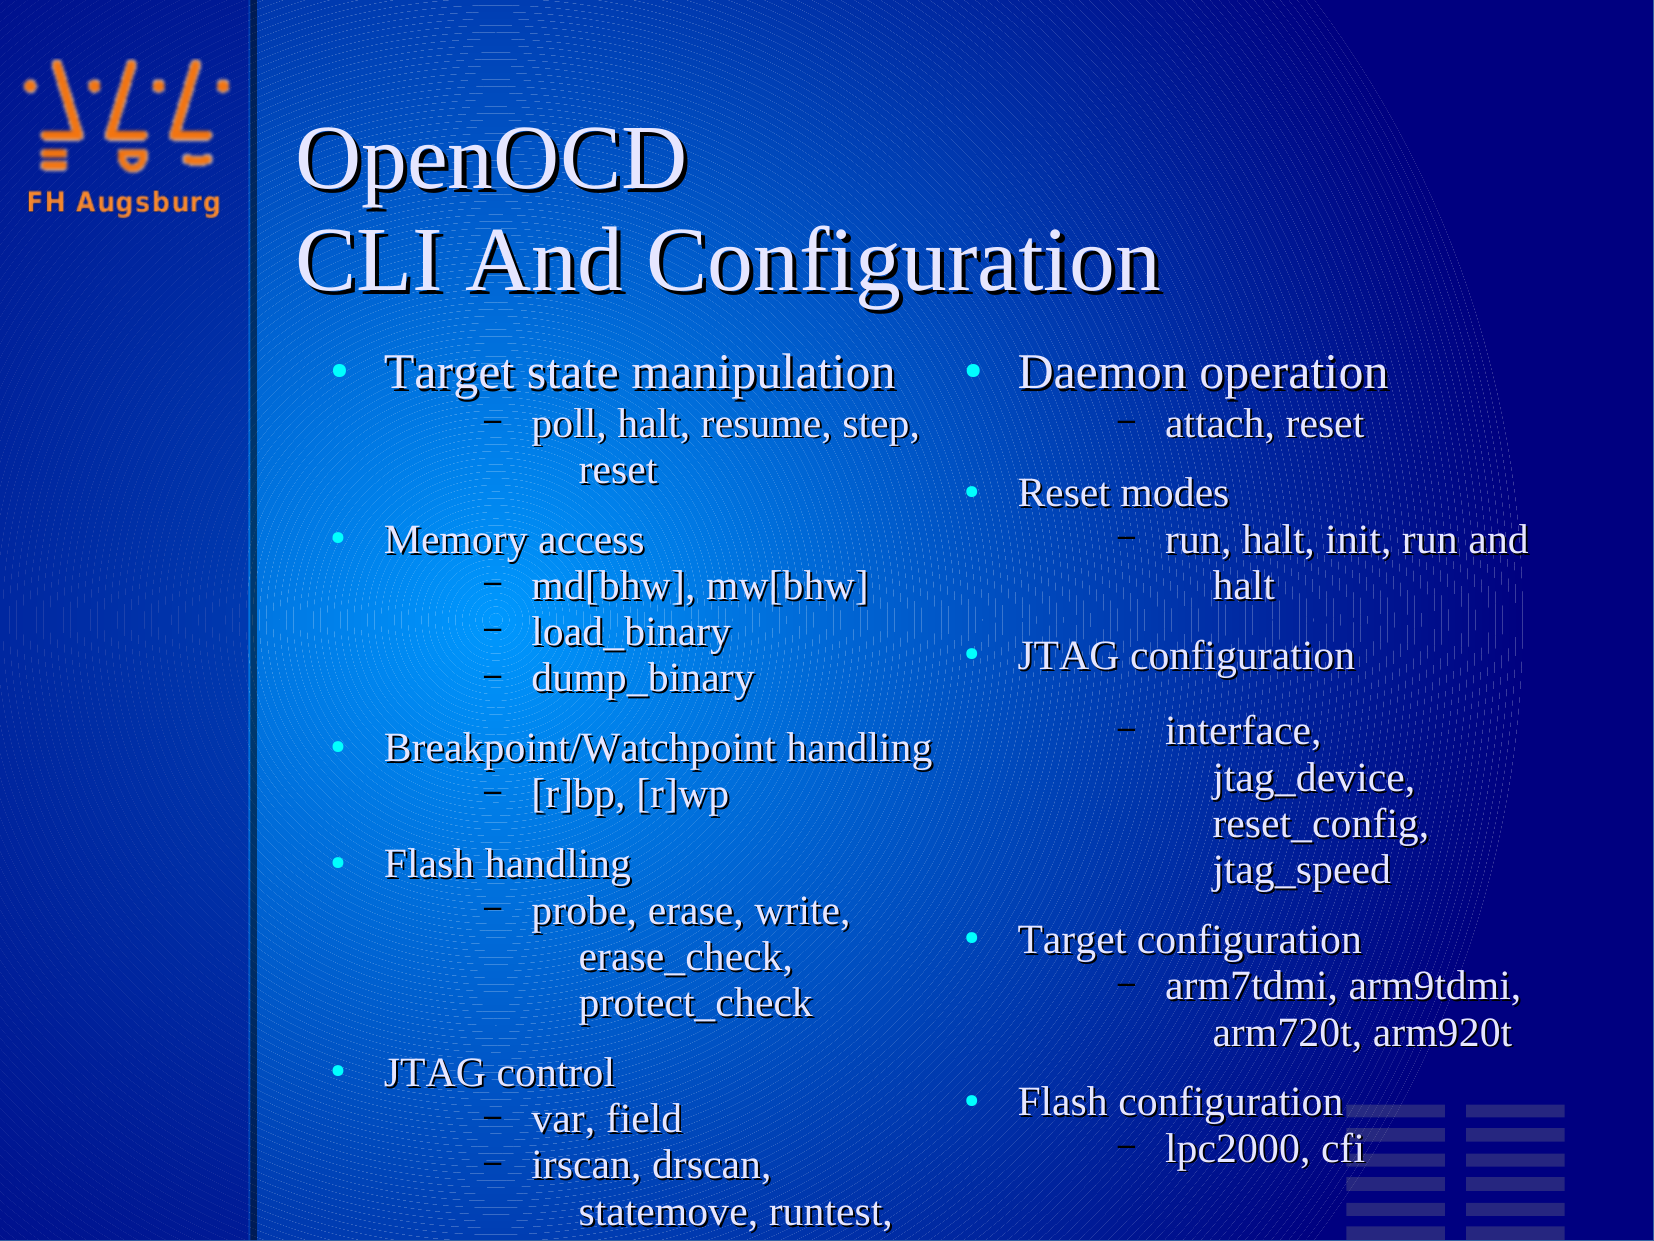

# OpenOCD CLI And Configuration
Target state manipulation
poll, halt, resume, step, reset
Memory access
md[bhw], mw[bhw]
load_binary
dump_binary
Breakpoint/Watchpoint handling
[r]bp, [r]wp
Flash handling
probe, erase, write, erase_check, protect_check
JTAG control
var, field
irscan, drscan, statemove, runtest, endstate, jtag_reset
Daemon operation
attach, reset
Reset modes
run, halt, init, run and halt
JTAG configuration
interface, jtag_device, reset_config, jtag_speed
Target configuration
arm7tdmi, arm9tdmi, arm720t, arm920t
Flash configuration
lpc2000, cfi